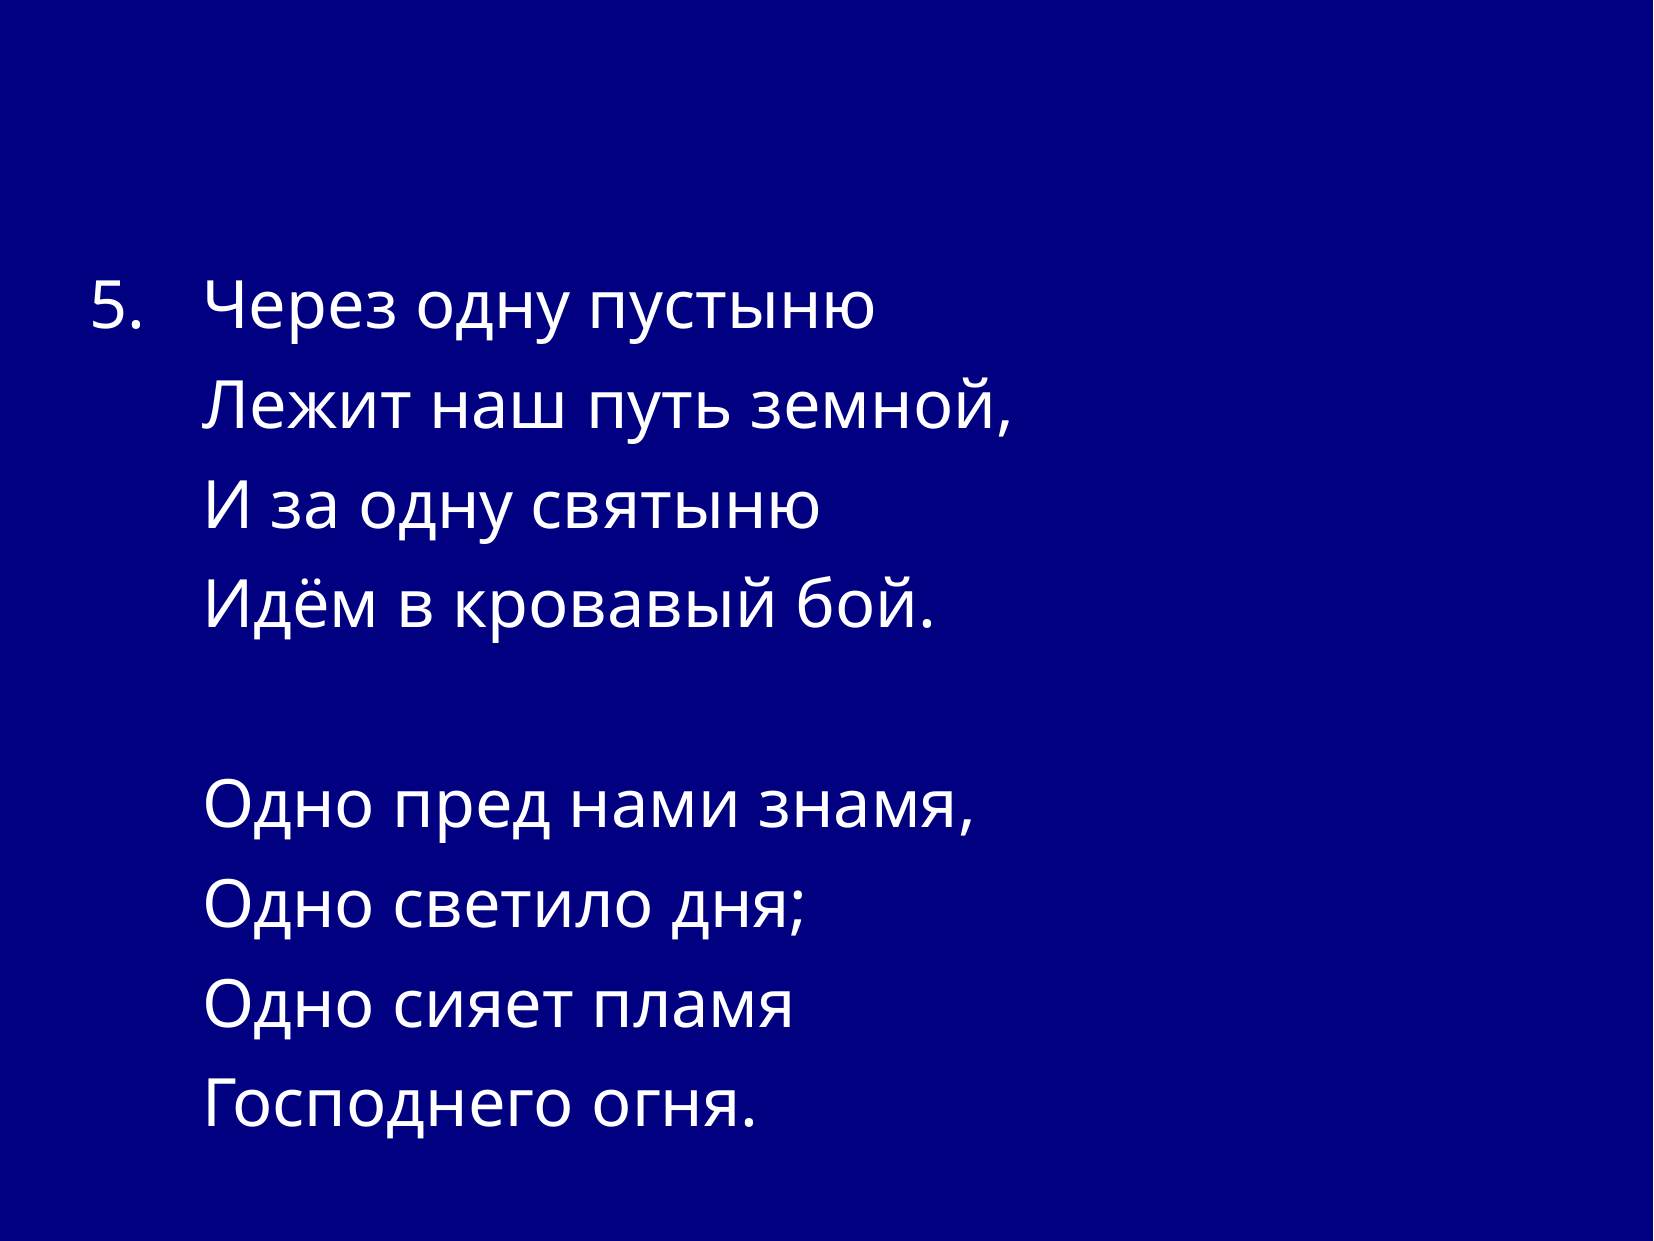

5.	Через одну пустыню
	Лежит наш путь земной,
	И за одну святыню
	Идём в кровавый бой.
	Одно пред нами знамя,
	Одно светило дня;
	Одно сияет пламя
	Господнего огня.